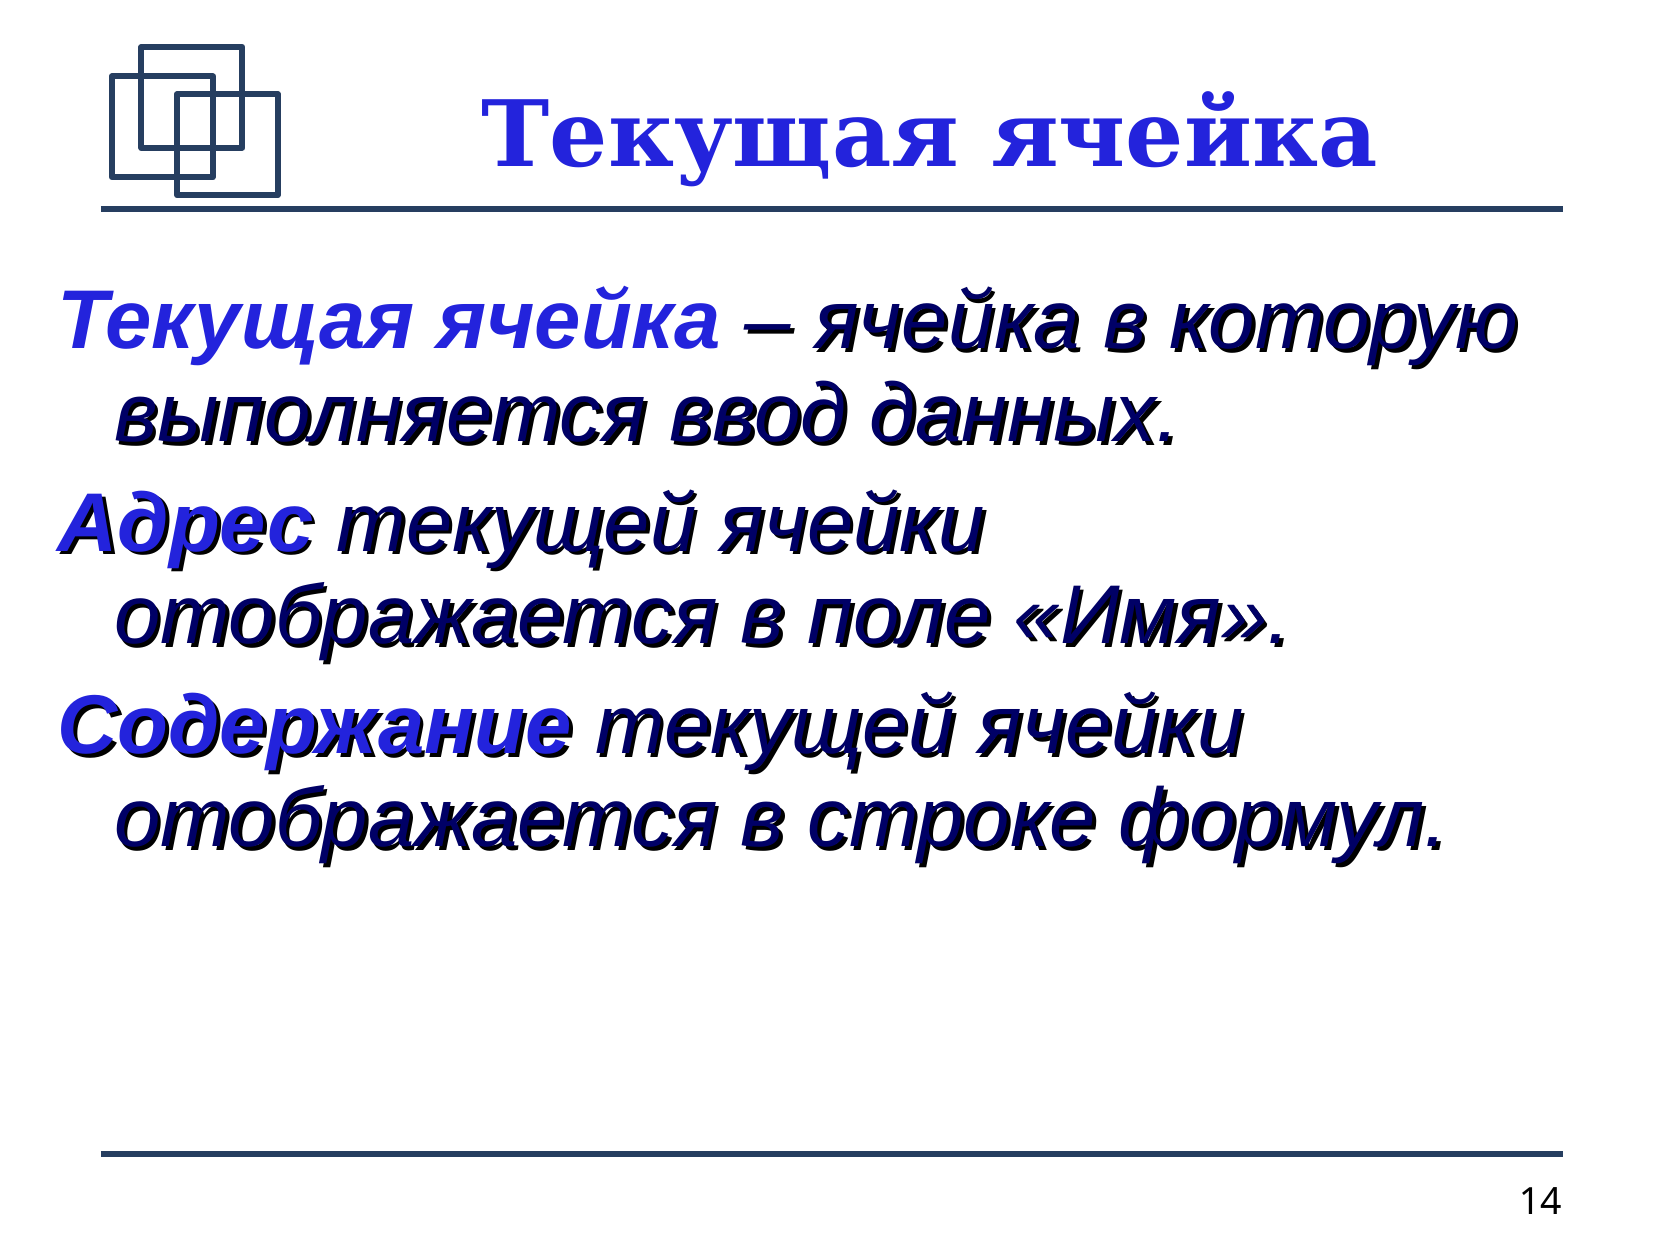

Текущая ячейка
Текущая ячейка – ячейка в которую выполняется ввод данных.
Адрес текущей ячейки отображается в поле «Имя».
Содержание текущей ячейки отображается в строке формул.